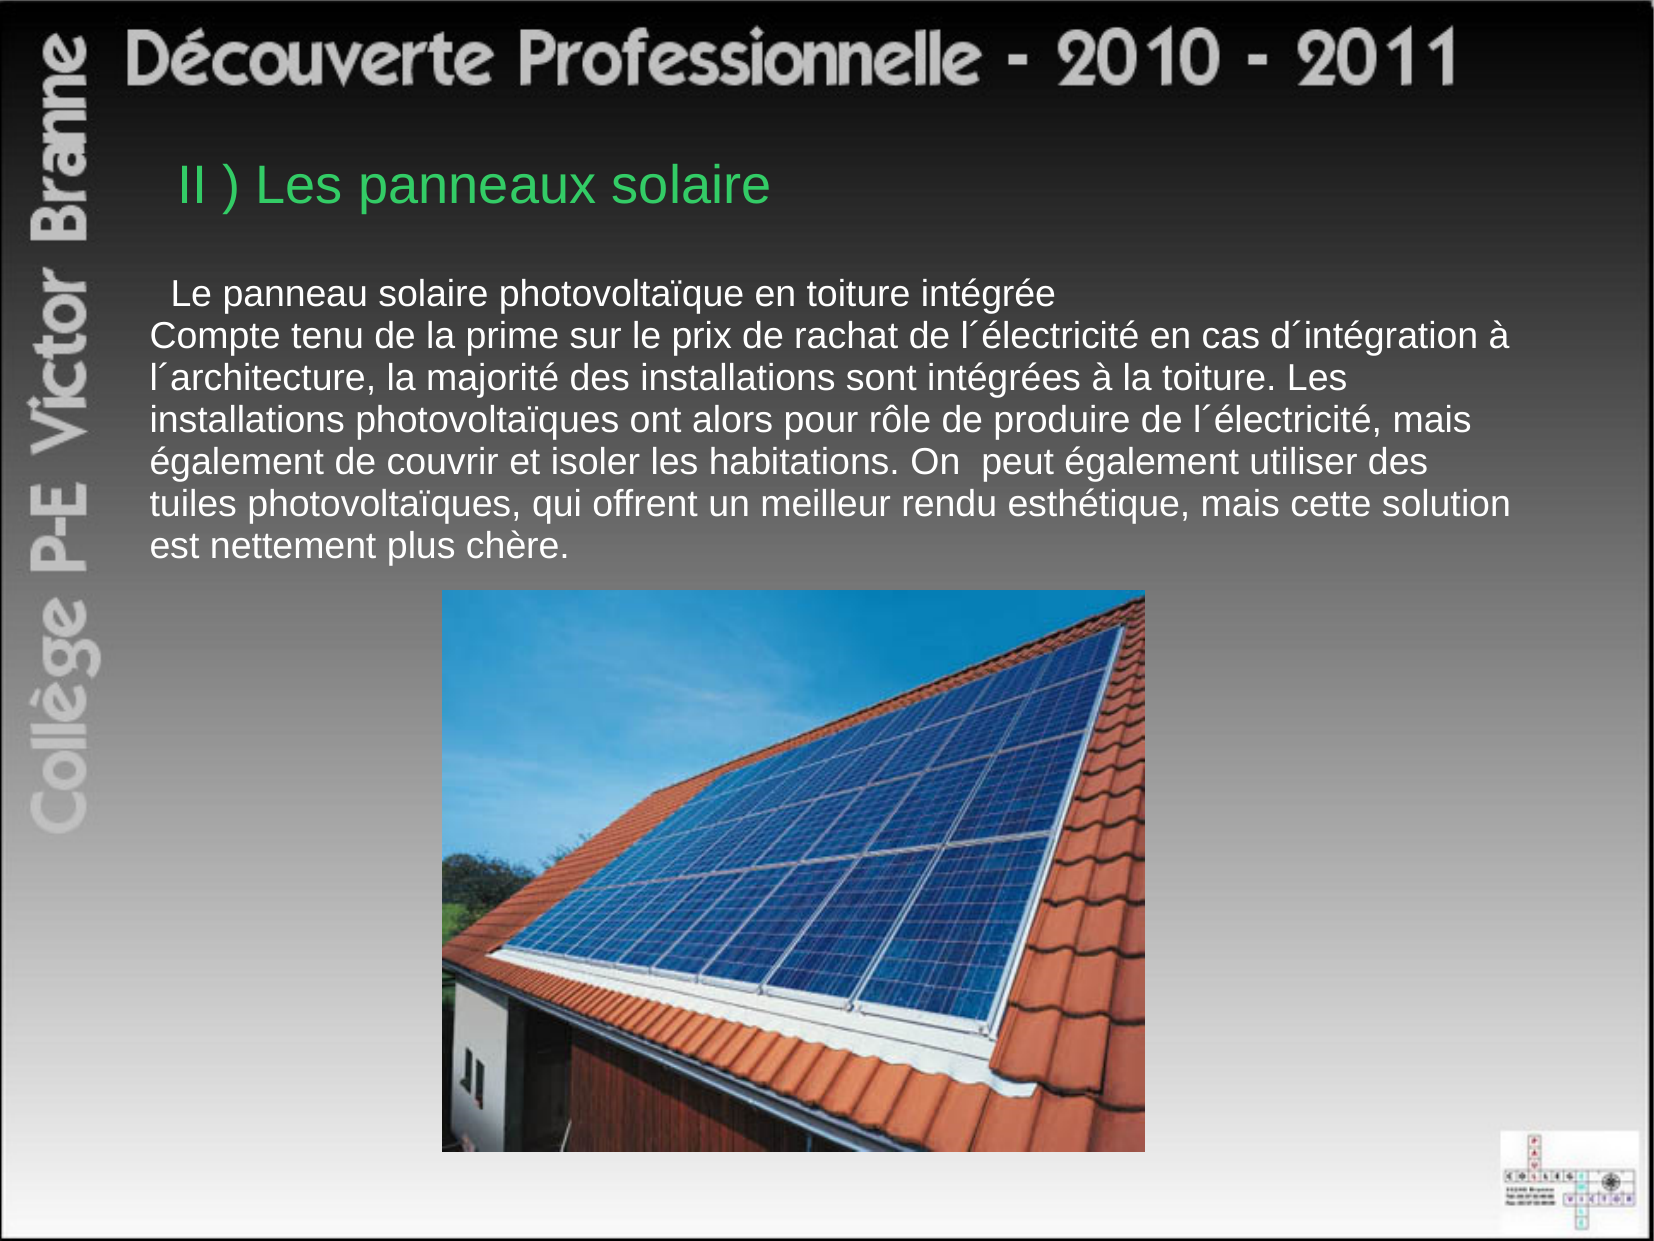

II ) Les panneaux solaire
 Le panneau solaire photovoltaïque en toiture intégrée
Compte tenu de la prime sur le prix de rachat de l´électricité en cas d´intégration à l´architecture, la majorité des installations sont intégrées à la toiture. Les installations photovoltaïques ont alors pour rôle de produire de l´électricité, mais également de couvrir et isoler les habitations. On peut également utiliser des tuiles photovoltaïques, qui offrent un meilleur rendu esthétique, mais cette solution est nettement plus chère.